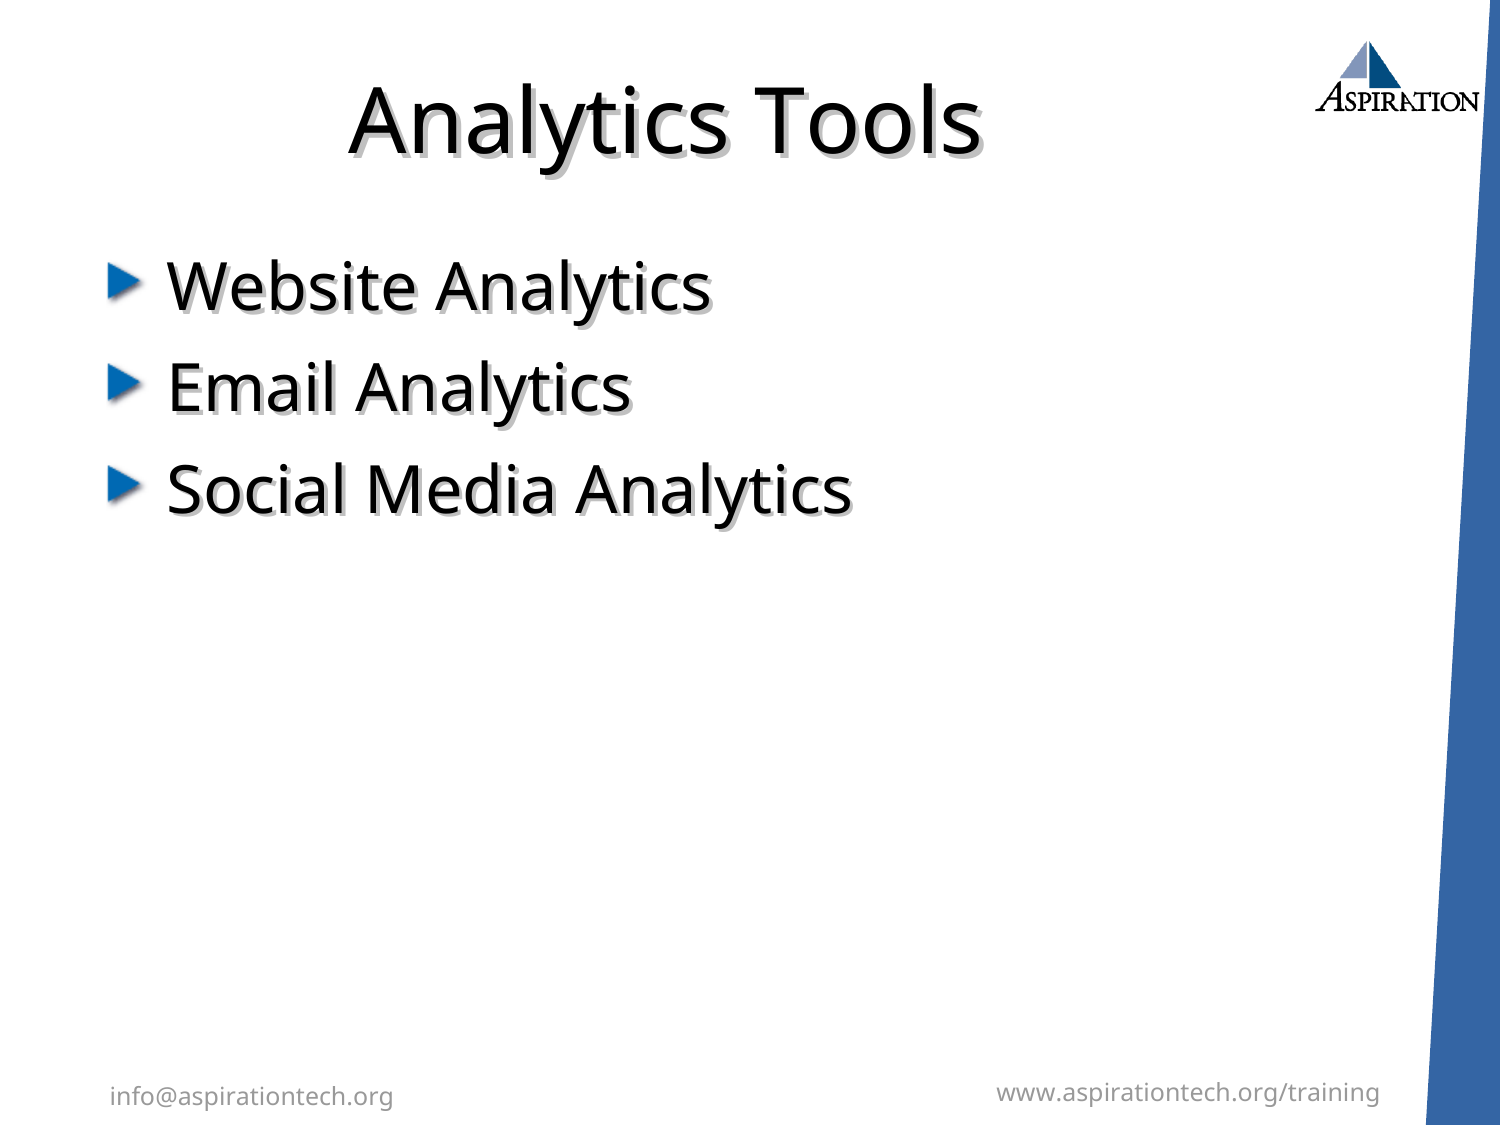

# Analytics Tools
 Website Analytics
 Email Analytics
 Social Media Analytics